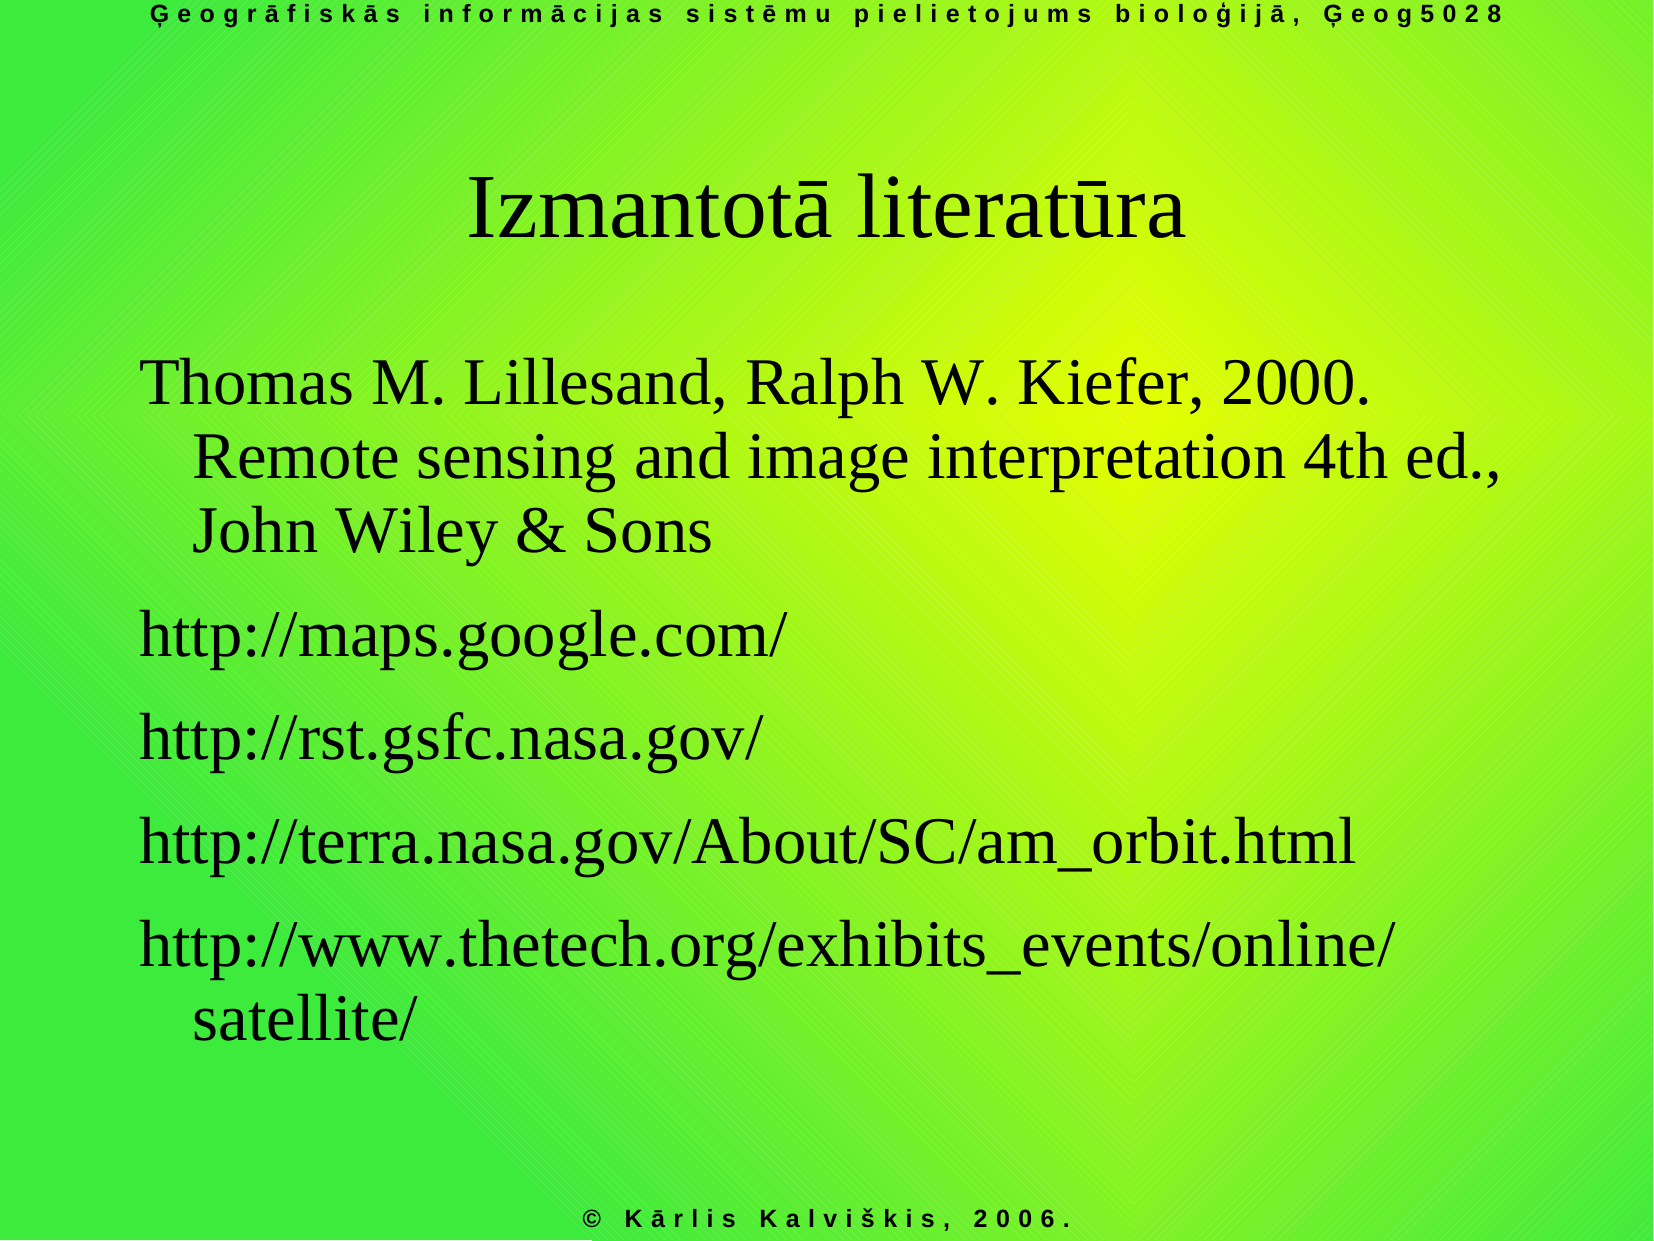

# Izmantotā literatūra
Thomas M. Lillesand, Ralph W. Kiefer, 2000. Remote sensing and image interpretation 4th ed., John Wiley & Sons
http://maps.google.com/
http://rst.gsfc.nasa.gov/
http://terra.nasa.gov/About/SC/am_orbit.html
http://www.thetech.org/exhibits_events/online/satellite/